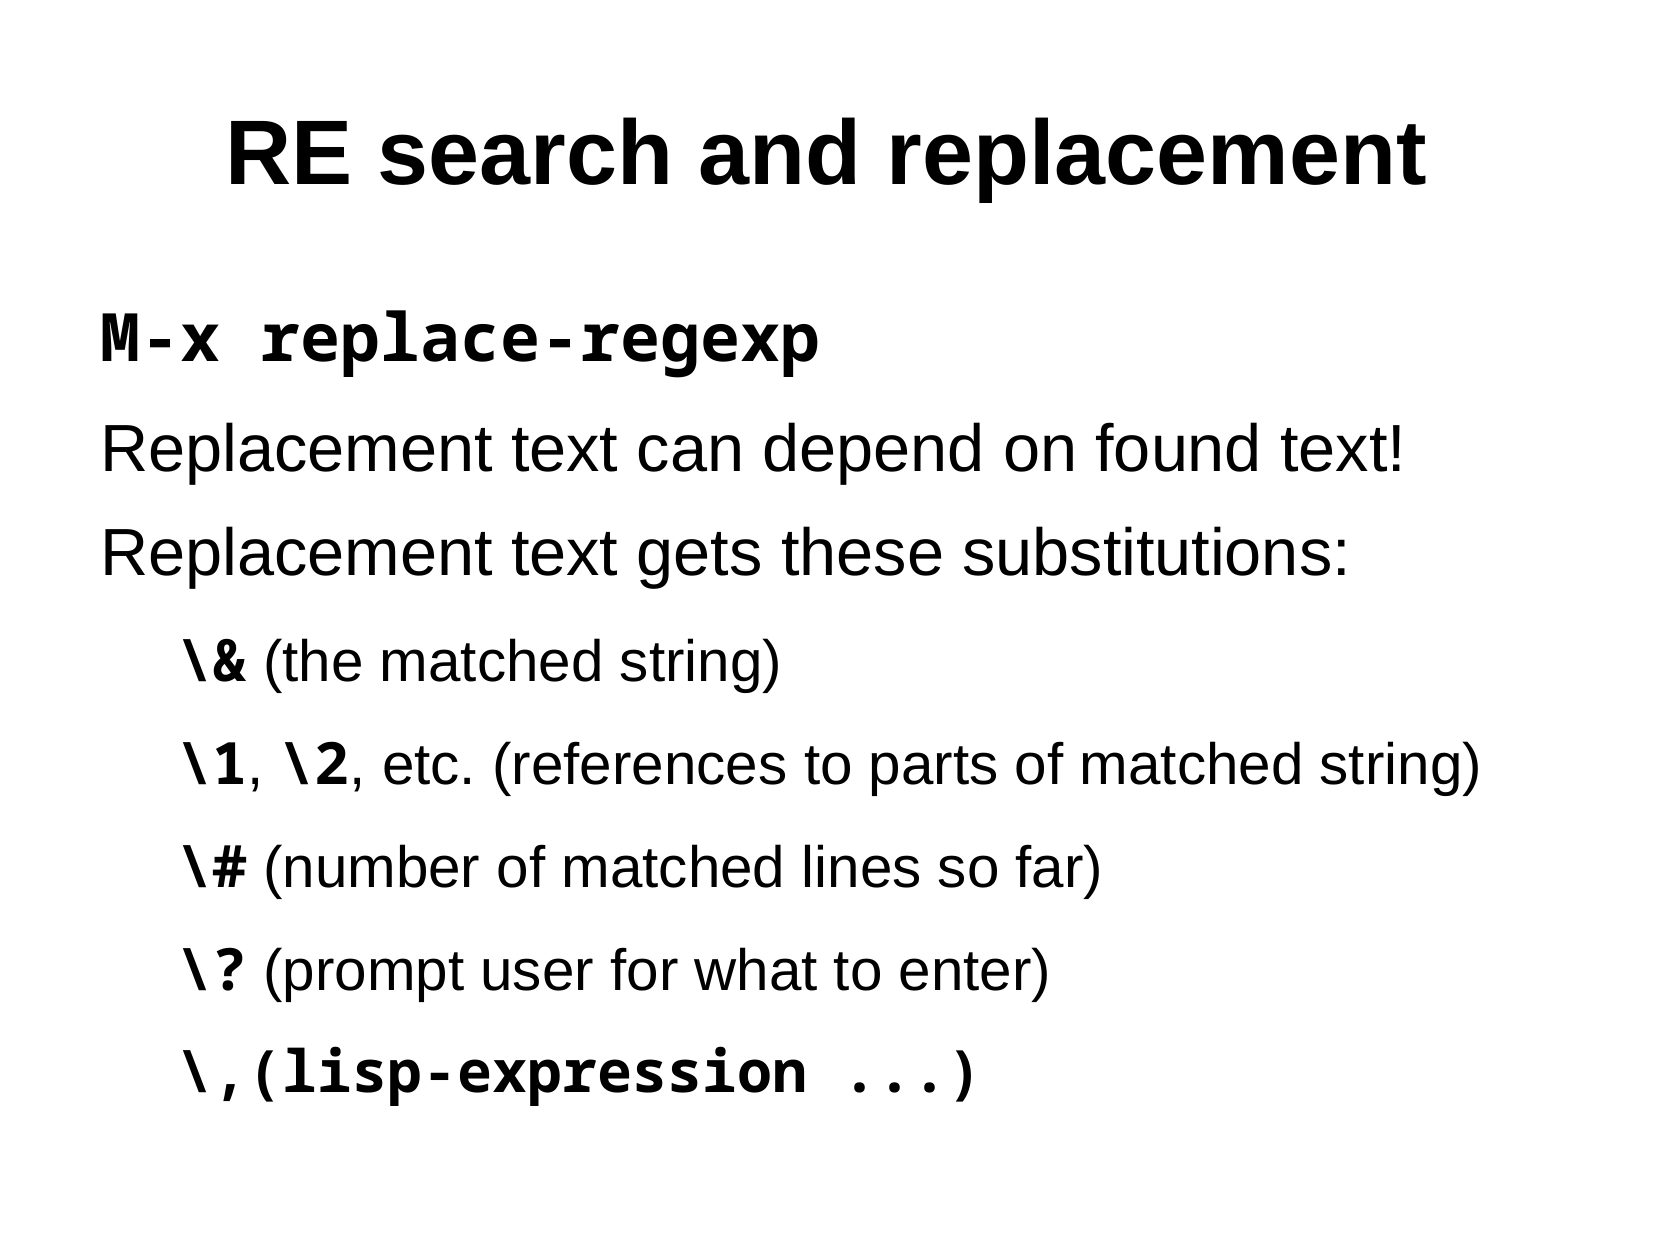

# RE search and replacement
M-x replace-regexp
Replacement text can depend on found text!
Replacement text gets these substitutions:
\& (the matched string)
\1, \2, etc. (references to parts of matched string)
\# (number of matched lines so far)
\? (prompt user for what to enter)
\,(lisp-expression ...)